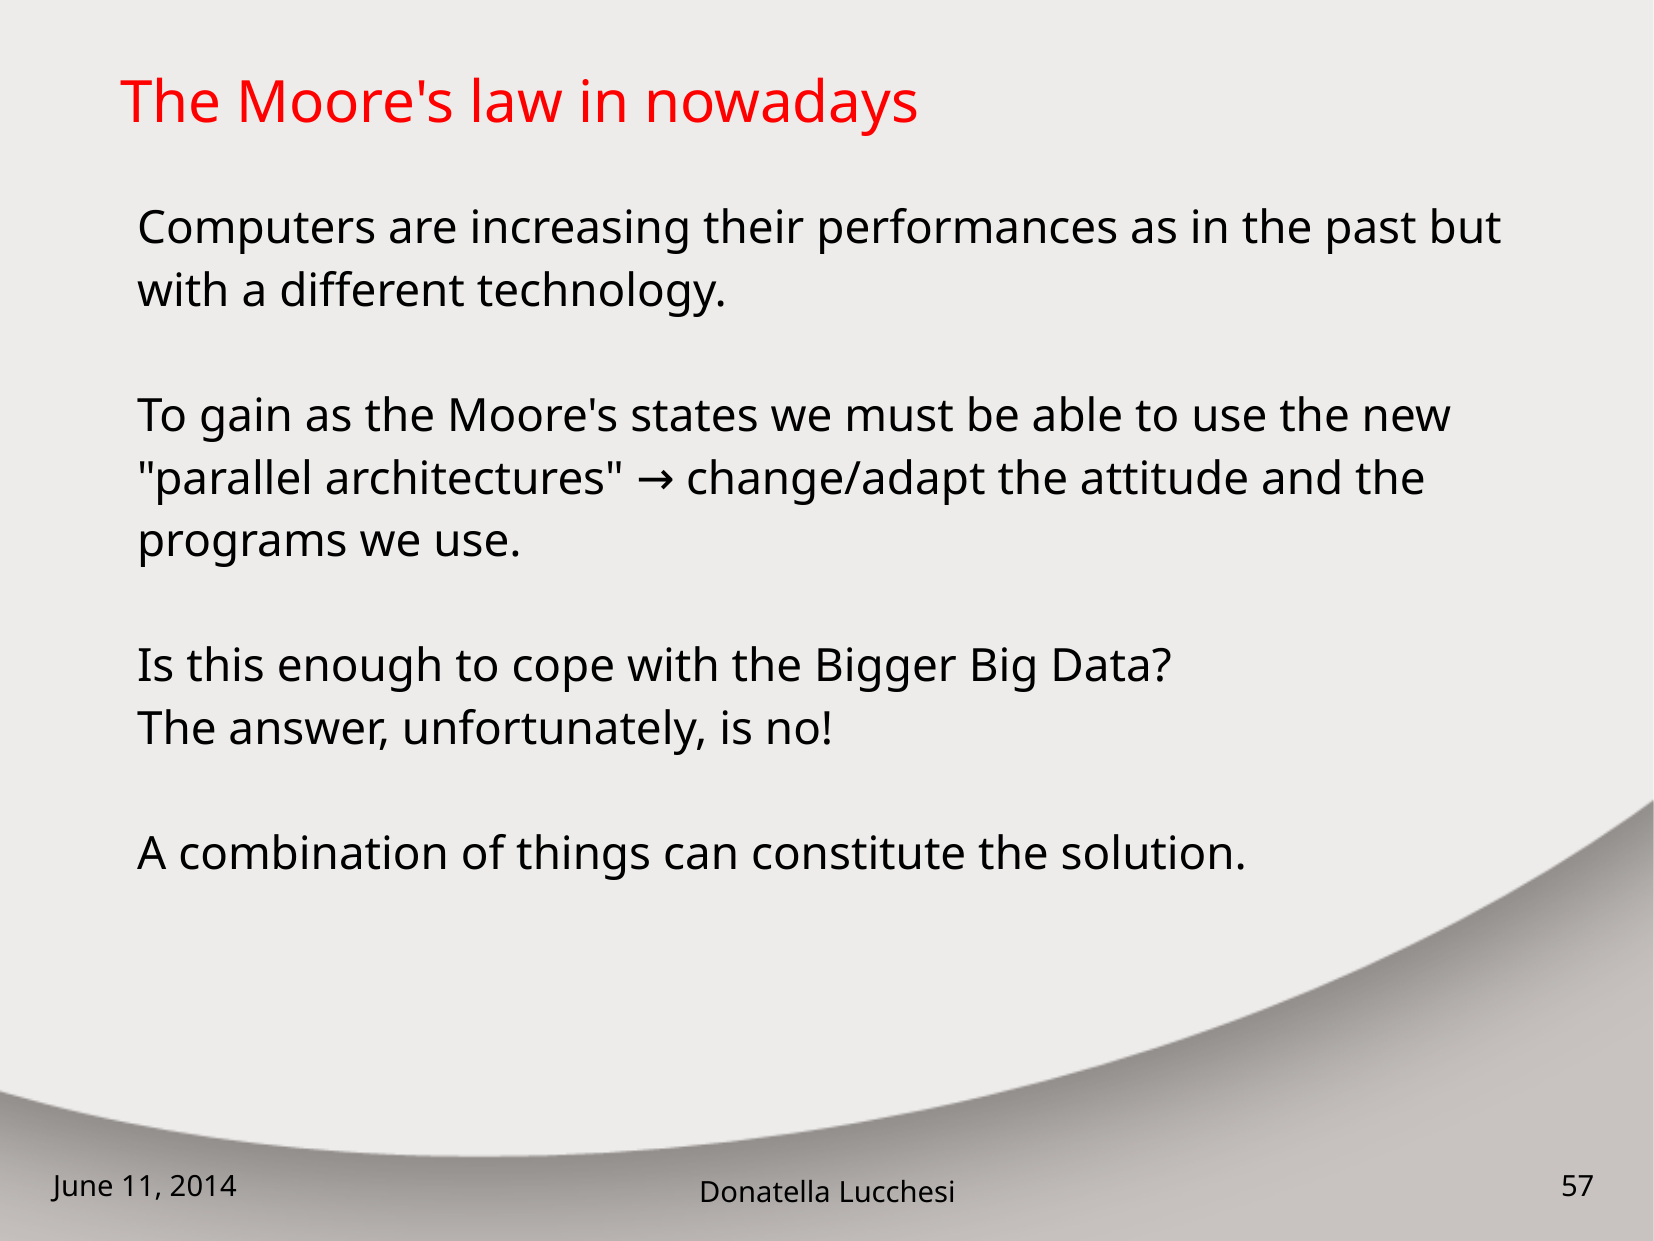

The Moore's law in nowadays
Computers are increasing their performances as in the past but
with a different technology.
To gain as the Moore's states we must be able to use the new
"parallel architectures" → change/adapt the attitude and the
programs we use.
Is this enough to cope with the Bigger Big Data?
The answer, unfortunately, is no!
A combination of things can constitute the solution.
June 11, 2014
57
Donatella Lucchesi